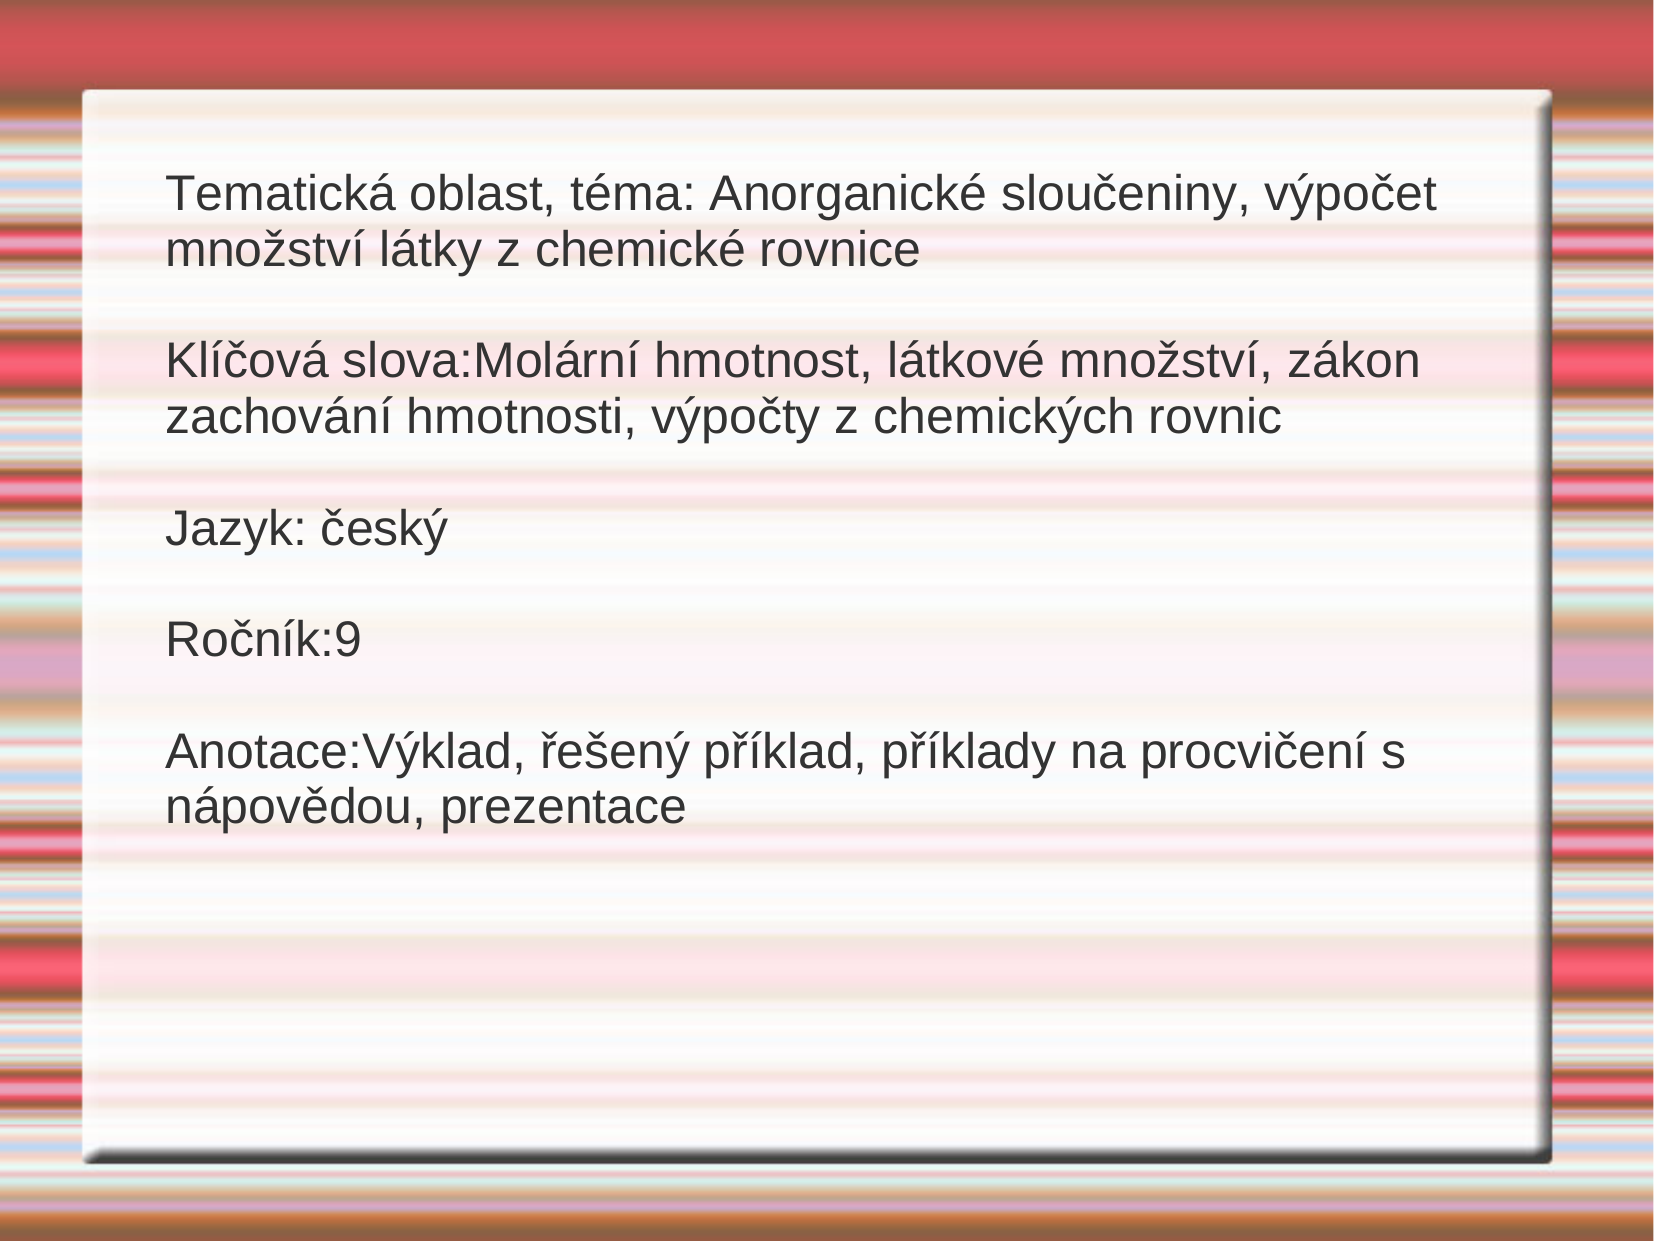

# Tematická oblast, téma: Anorganické sloučeniny, výpočet množství látky z chemické rovnice Klíčová slova:Molární hmotnost, látkové množství, zákon zachování hmotnosti, výpočty z chemických rovnic Jazyk: český Ročník:9 Anotace:Výklad, řešený příklad, příklady na procvičení s nápovědou, prezentace